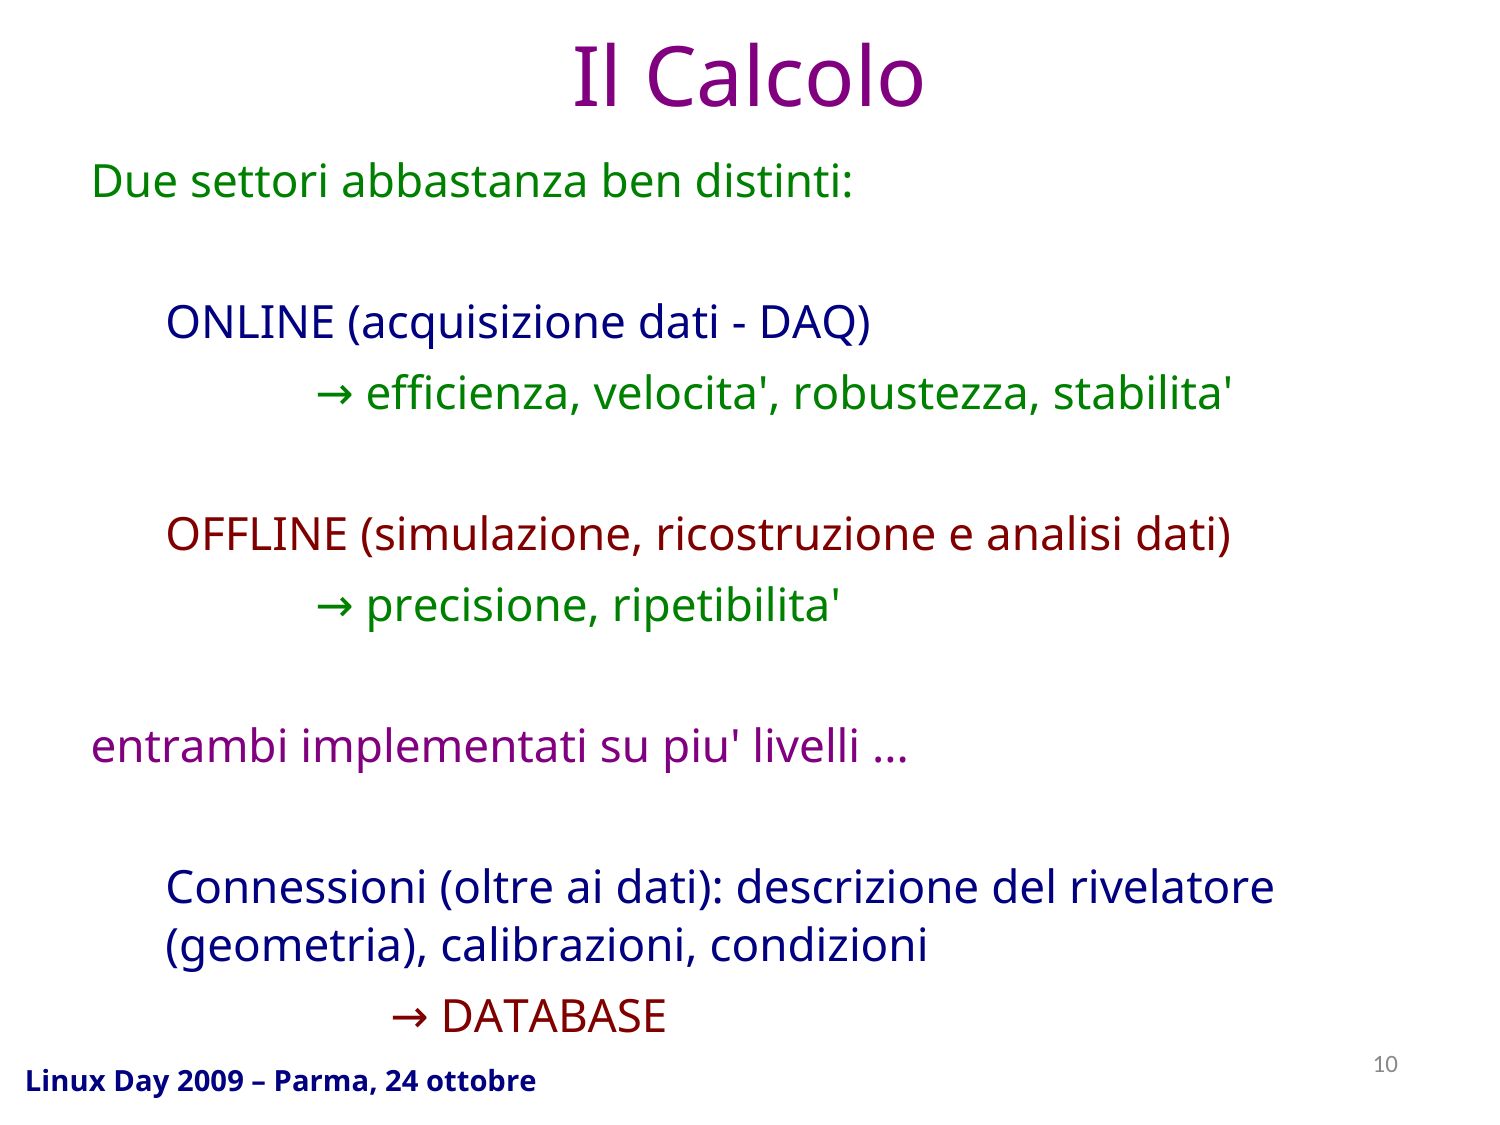

Il Calcolo
# Due settori abbastanza ben distinti:
	ONLINE (acquisizione dati - DAQ)‏
			→ efficienza, velocita', robustezza, stabilita'
	OFFLINE (simulazione, ricostruzione e analisi dati)‏
			→ precisione, ripetibilita'
entrambi implementati su piu' livelli ...
	Connessioni (oltre ai dati): descrizione del rivelatore (geometria), calibrazioni, condizioni
				→ DATABASE
10